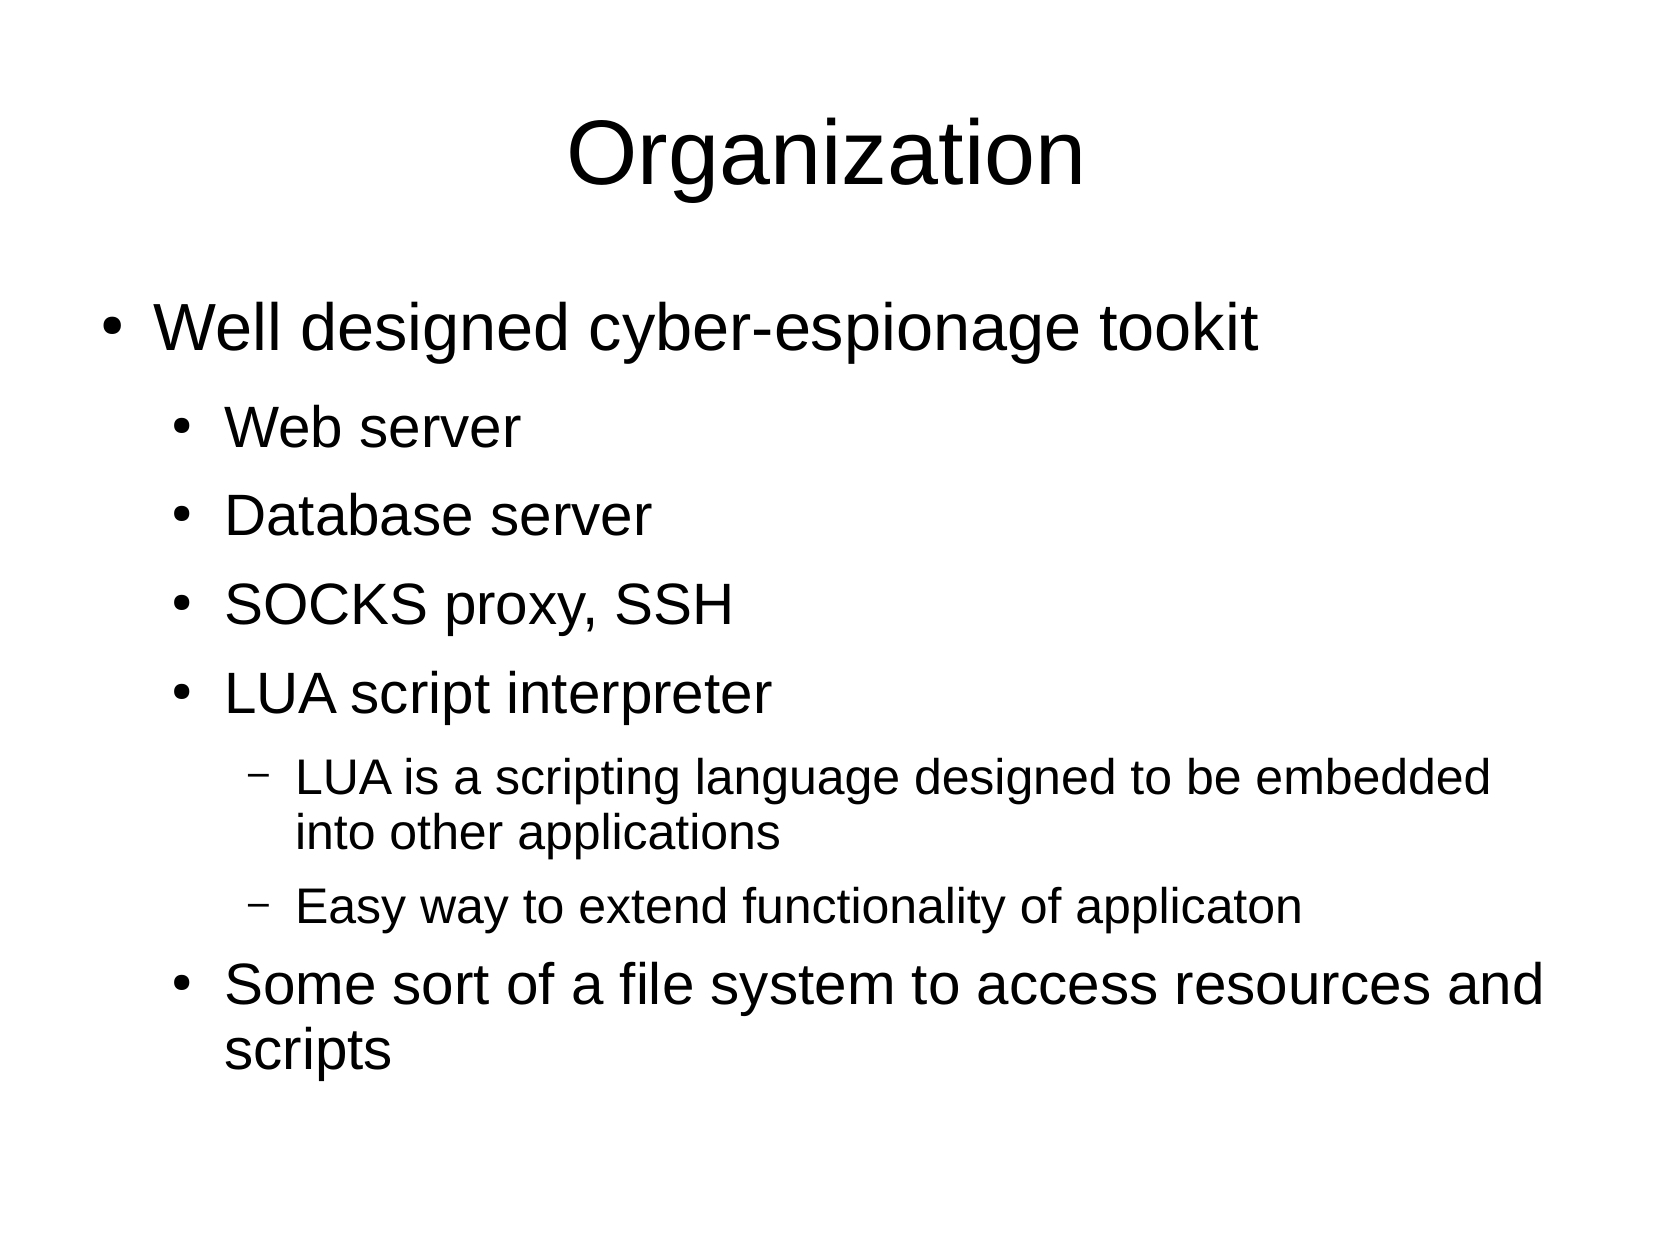

# Organization
Well designed cyber-espionage tookit
Web server
Database server
SOCKS proxy, SSH
LUA script interpreter
LUA is a scripting language designed to be embedded into other applications
Easy way to extend functionality of applicaton
Some sort of a file system to access resources and scripts